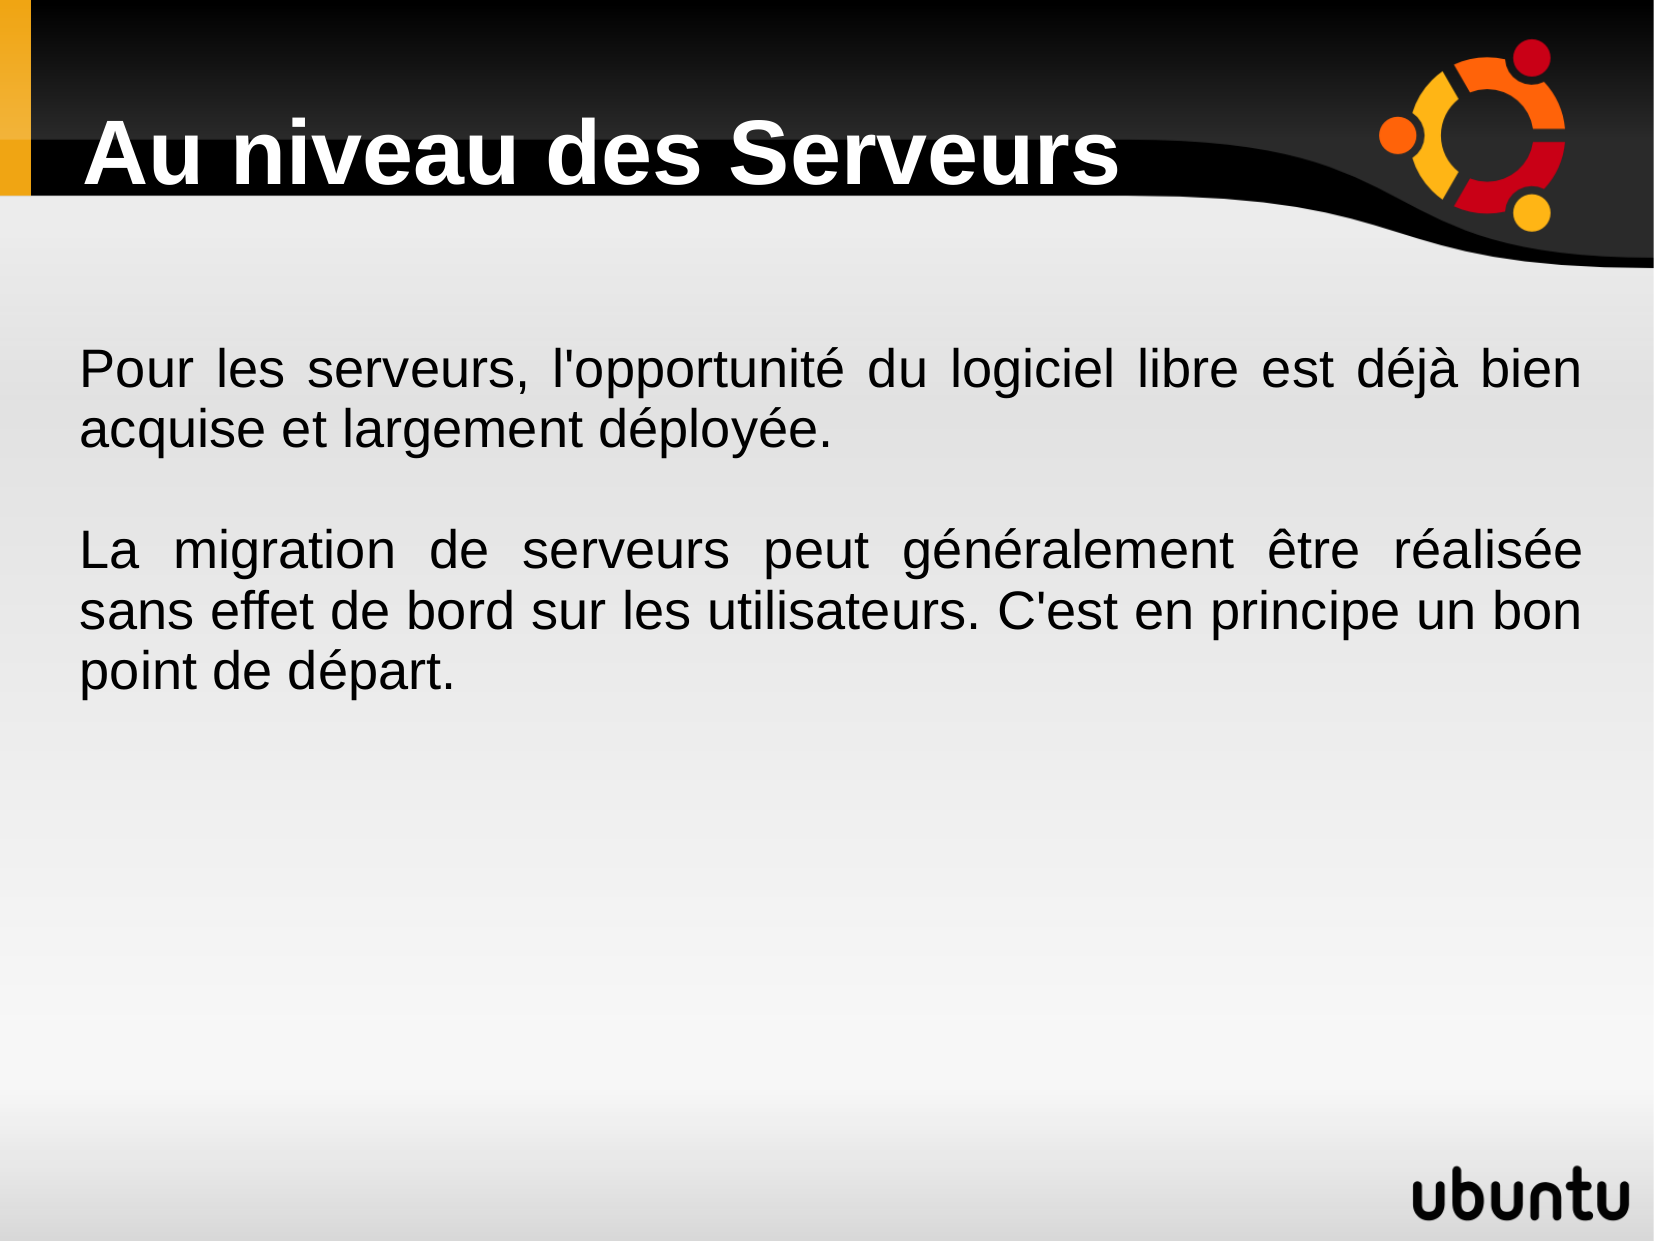

# Au niveau des Serveurs
Pour les serveurs, l'opportunité du logiciel libre est déjà bien acquise et largement déployée.
La migration de serveurs peut généralement être réalisée sans effet de bord sur les utilisateurs. C'est en principe un bon point de départ.